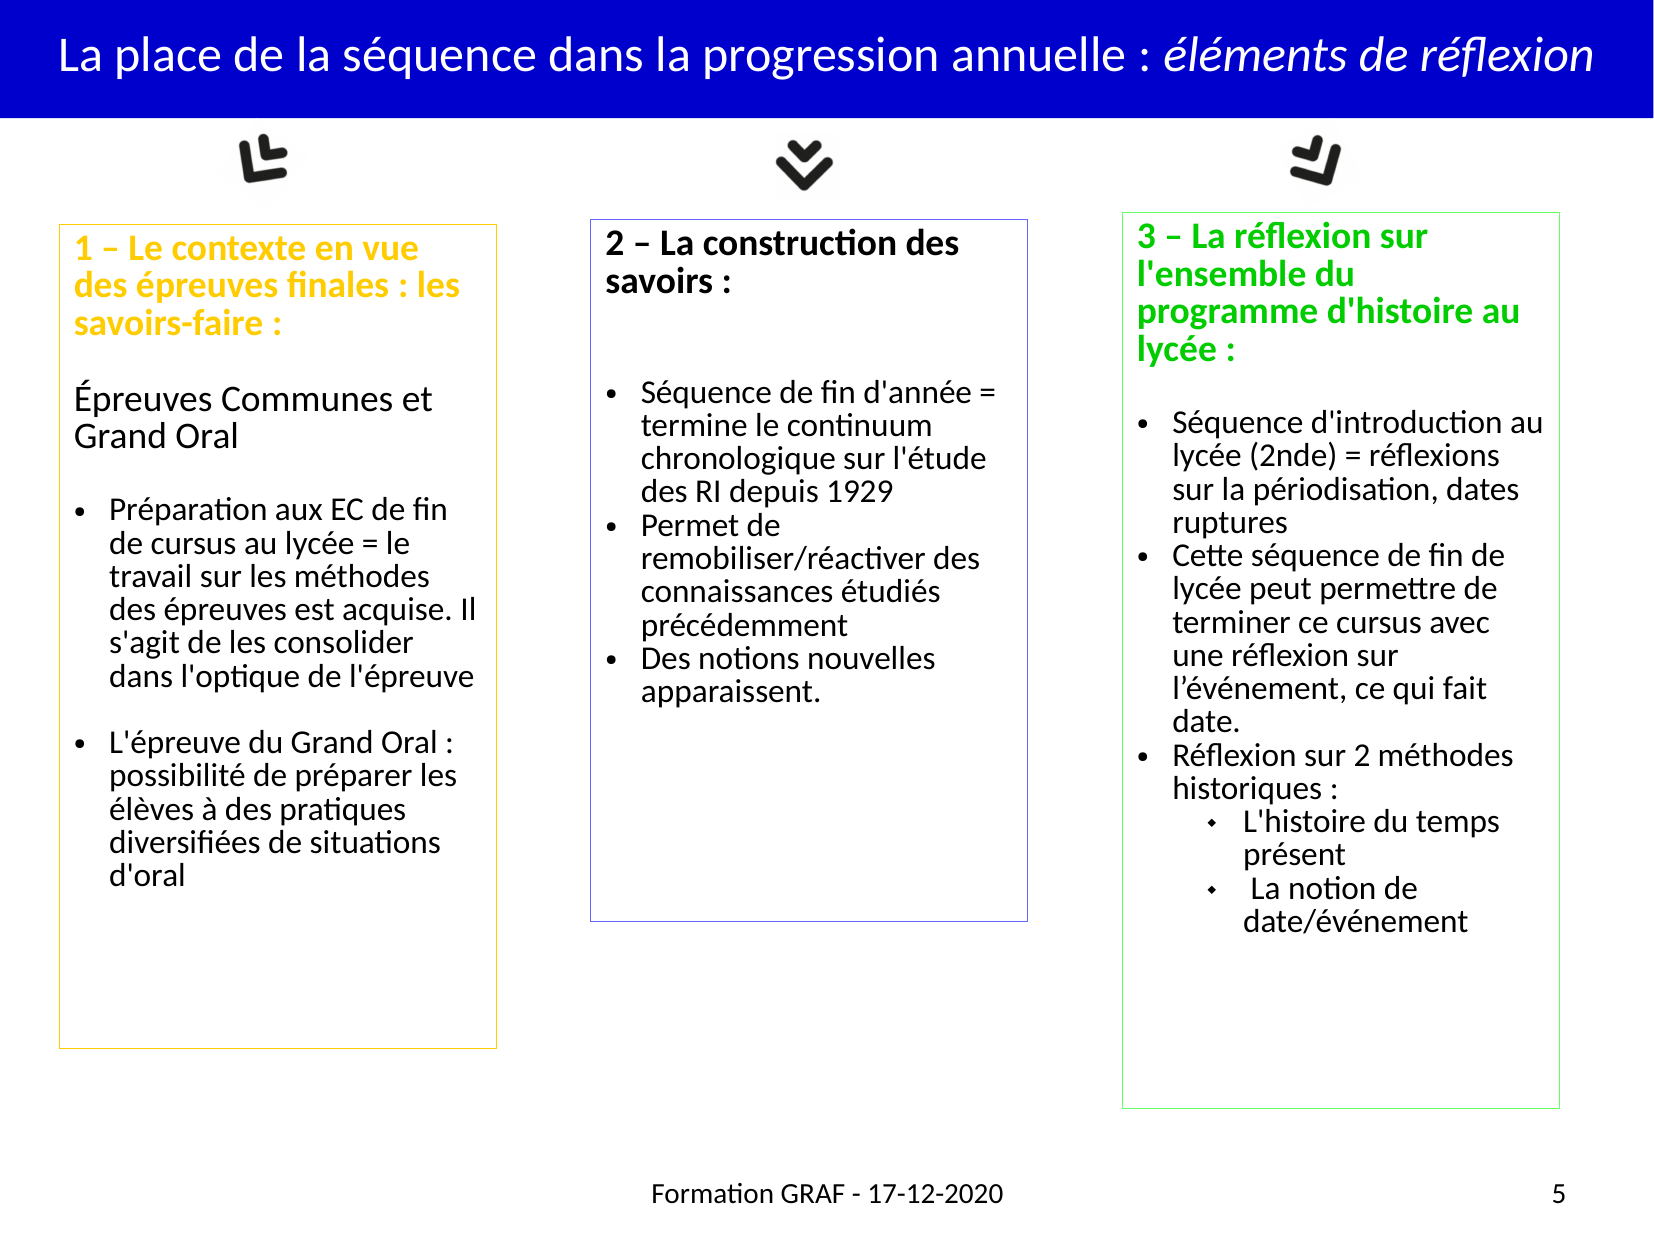

# La place de la séquence dans la progression annuelle : éléments de réflexion
3 – La réflexion sur l'ensemble du programme d'histoire au lycée :
Séquence d'introduction au lycée (2nde) = réflexions sur la périodisation, dates ruptures
Cette séquence de fin de lycée peut permettre de terminer ce cursus avec une réflexion sur l’événement, ce qui fait date.
Réflexion sur 2 méthodes historiques :
L'histoire du temps présent
 La notion de date/événement
2 – La construction des savoirs :
Séquence de fin d'année = termine le continuum chronologique sur l'étude des RI depuis 1929
Permet de remobiliser/réactiver des connaissances étudiés précédemment
Des notions nouvelles apparaissent.
1 – Le contexte en vue des épreuves finales : les savoirs-faire :
Épreuves Communes et Grand Oral
Préparation aux EC de fin de cursus au lycée = le travail sur les méthodes des épreuves est acquise. Il s'agit de les consolider dans l'optique de l'épreuve
L'épreuve du Grand Oral : possibilité de préparer les élèves à des pratiques diversifiées de situations d'oral
5